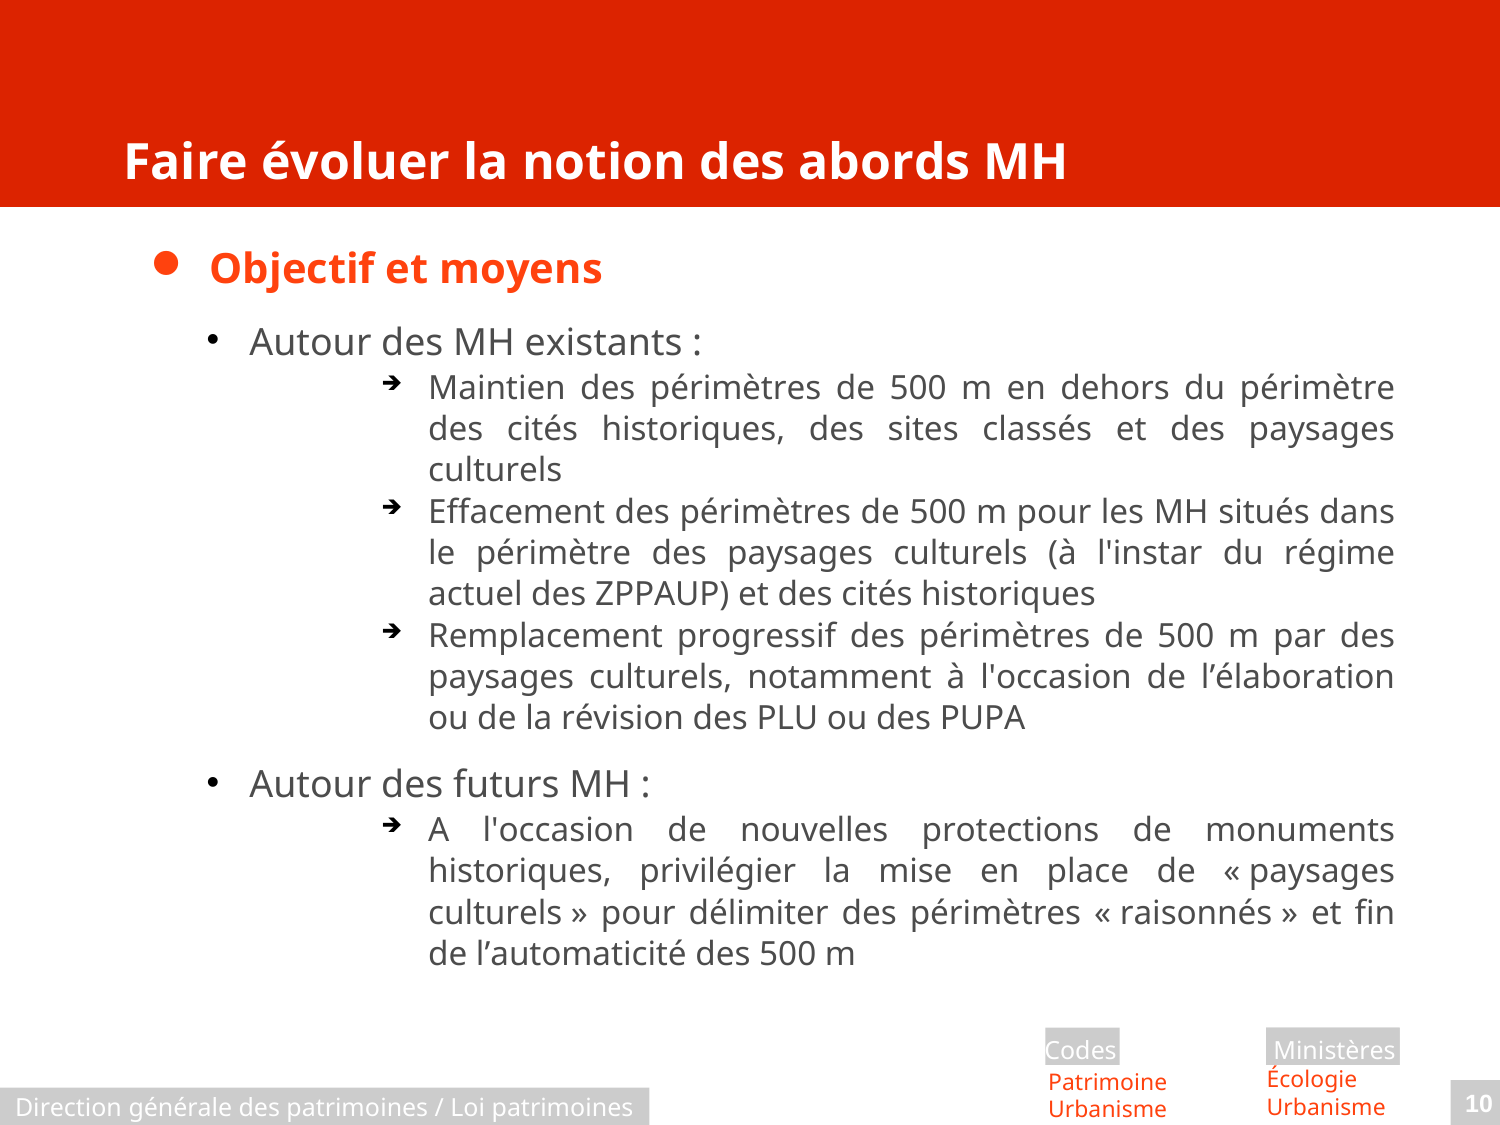

# Faire évoluer la notion des abords MH
Objectif et moyens
Autour des MH existants :
Maintien des périmètres de 500 m en dehors du périmètre des cités historiques, des sites classés et des paysages culturels
Effacement des périmètres de 500 m pour les MH situés dans le périmètre des paysages culturels (à l'instar du régime actuel des ZPPAUP) et des cités historiques
Remplacement progressif des périmètres de 500 m par des paysages culturels, notamment à l'occasion de l’élaboration ou de la révision des PLU ou des PUPA
Autour des futurs MH :
A l'occasion de nouvelles protections de monuments historiques, privilégier la mise en place de « paysages culturels » pour délimiter des périmètres « raisonnés » et fin de l’automaticité des 500 m
Codes
Ministères
Ministères
Écologie
Urbanisme
Patrimoine
Urbanisme